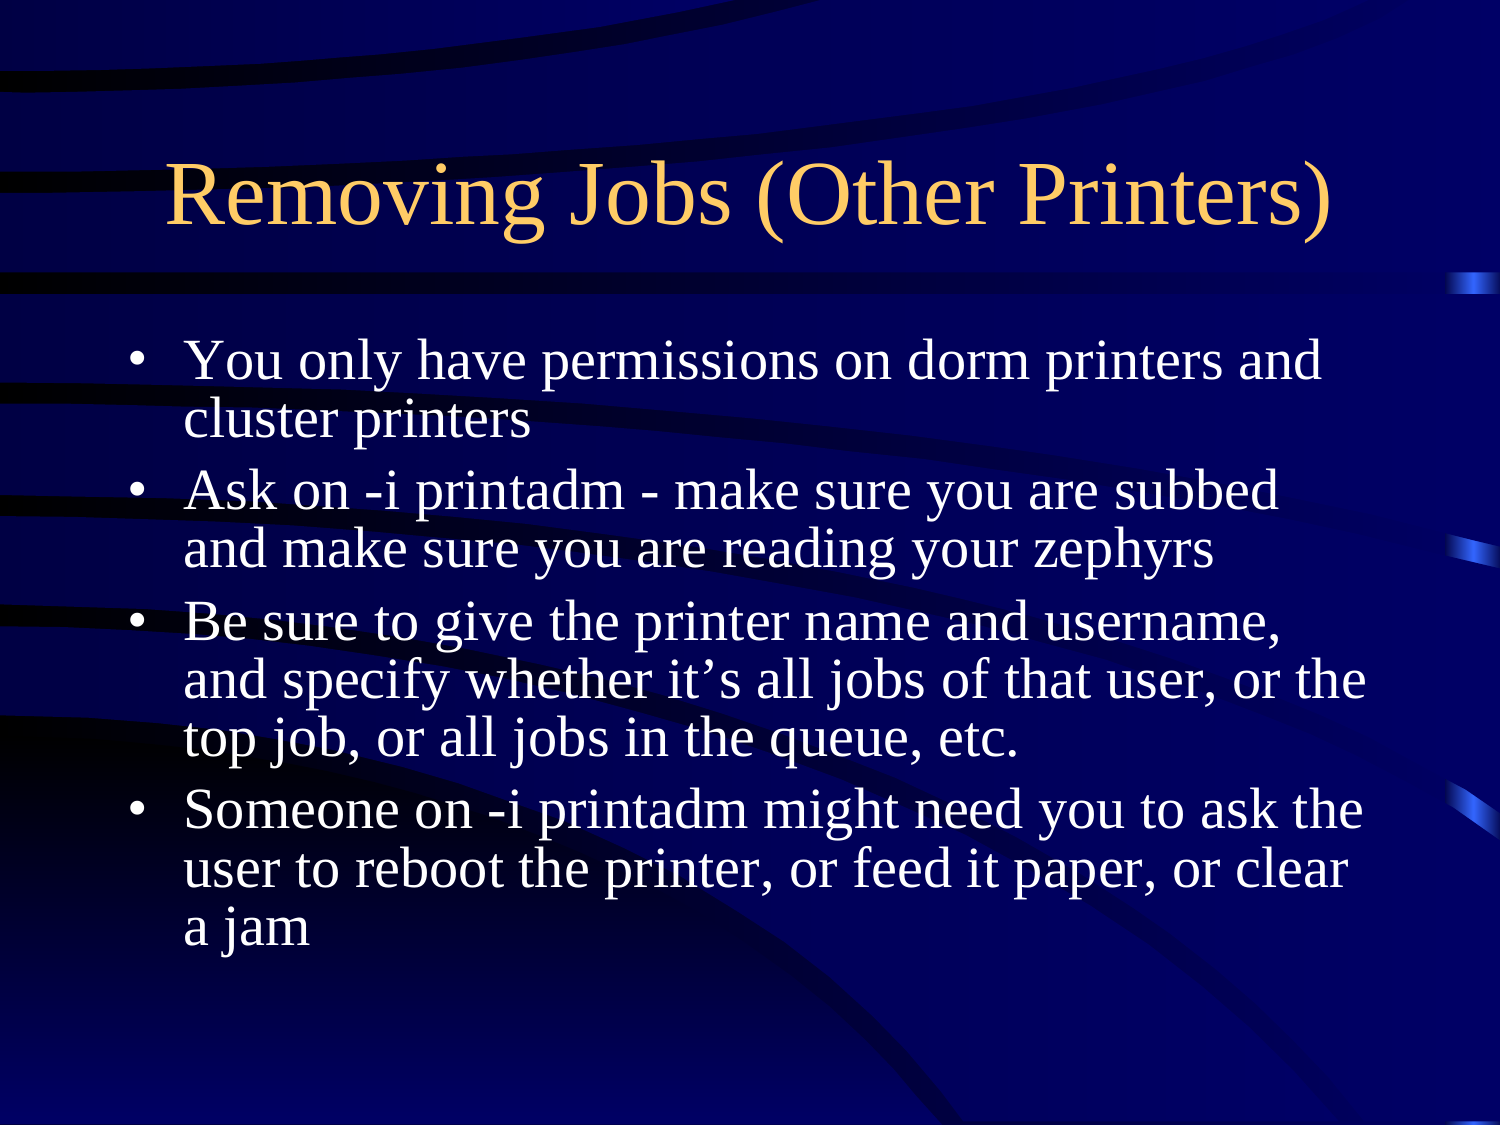

# Removing Jobs (Other Printers)
You only have permissions on dorm printers and cluster printers
Ask on -i printadm - make sure you are subbed and make sure you are reading your zephyrs
Be sure to give the printer name and username, and specify whether it’s all jobs of that user, or the top job, or all jobs in the queue, etc.
Someone on -i printadm might need you to ask the user to reboot the printer, or feed it paper, or clear a jam